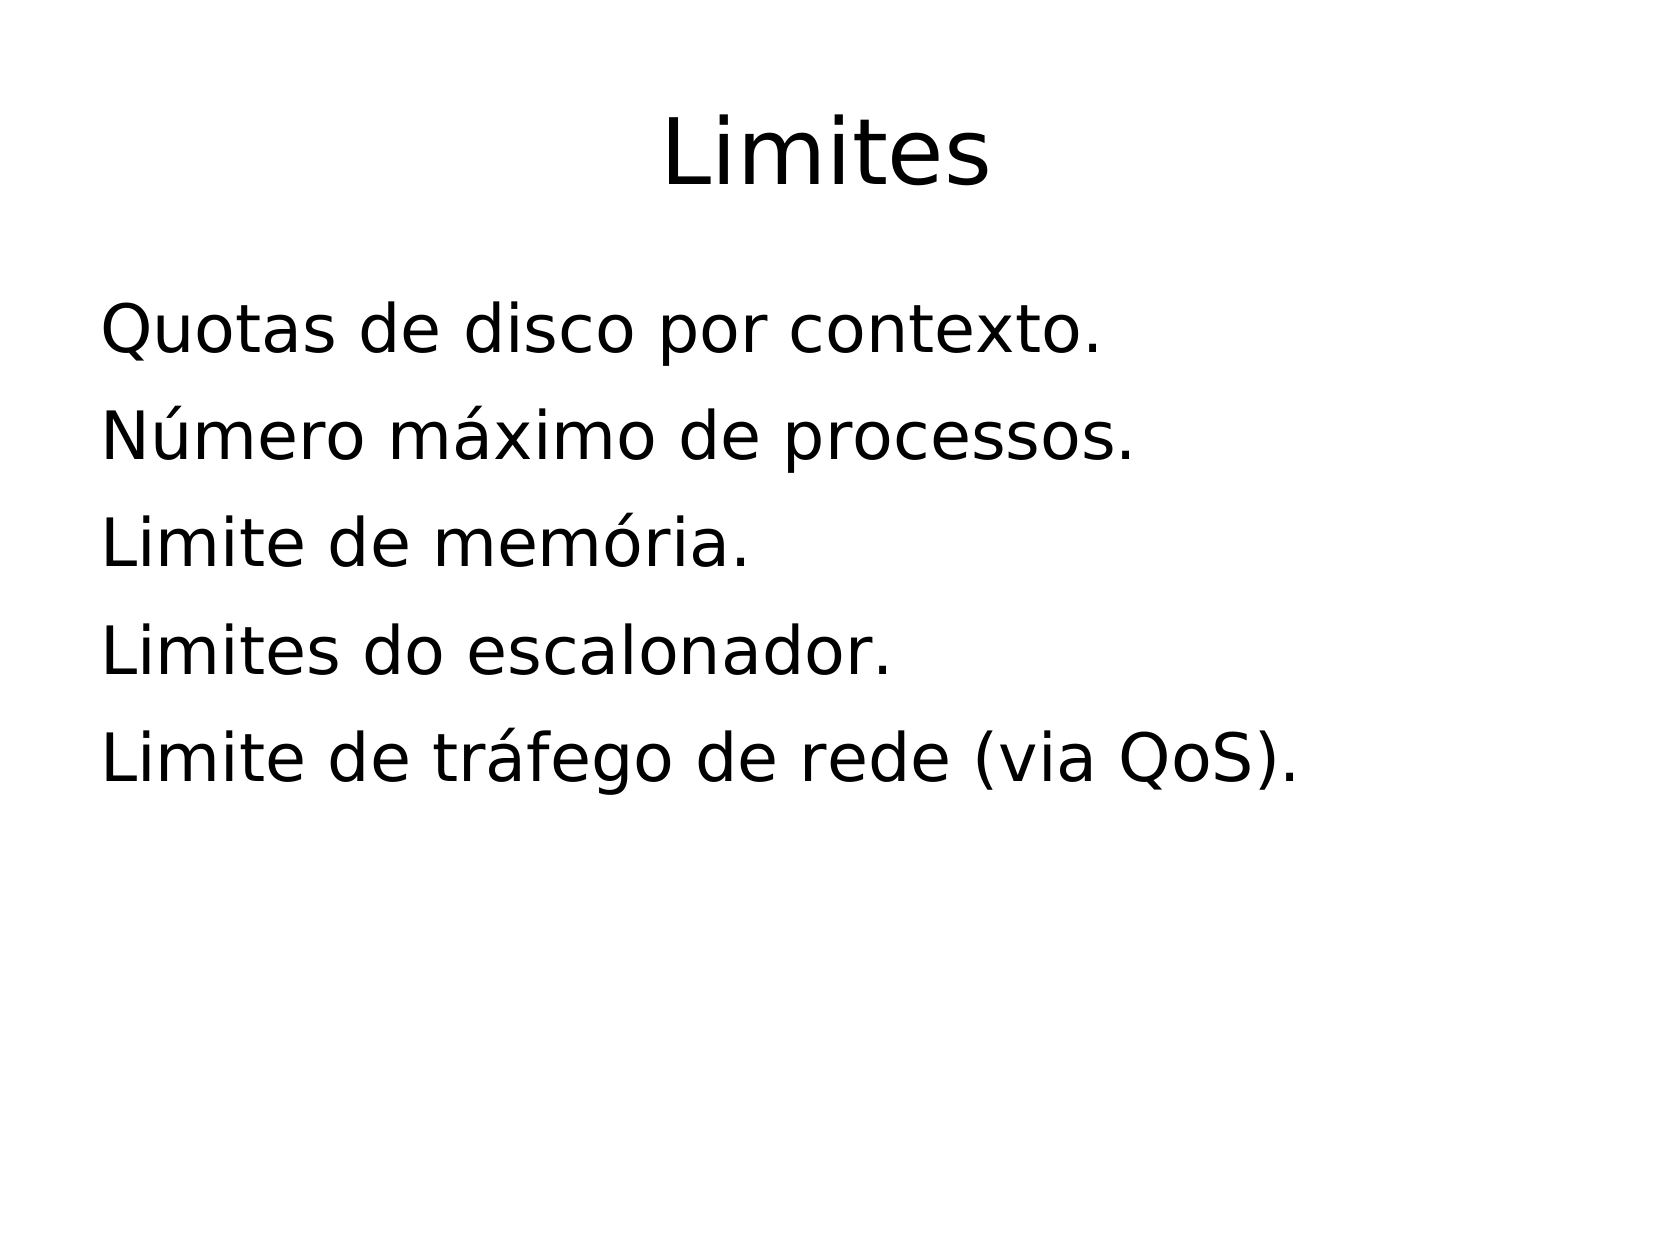

# Limites
Quotas de disco por contexto.
Número máximo de processos.
Limite de memória.
Limites do escalonador.
Limite de tráfego de rede (via QoS).